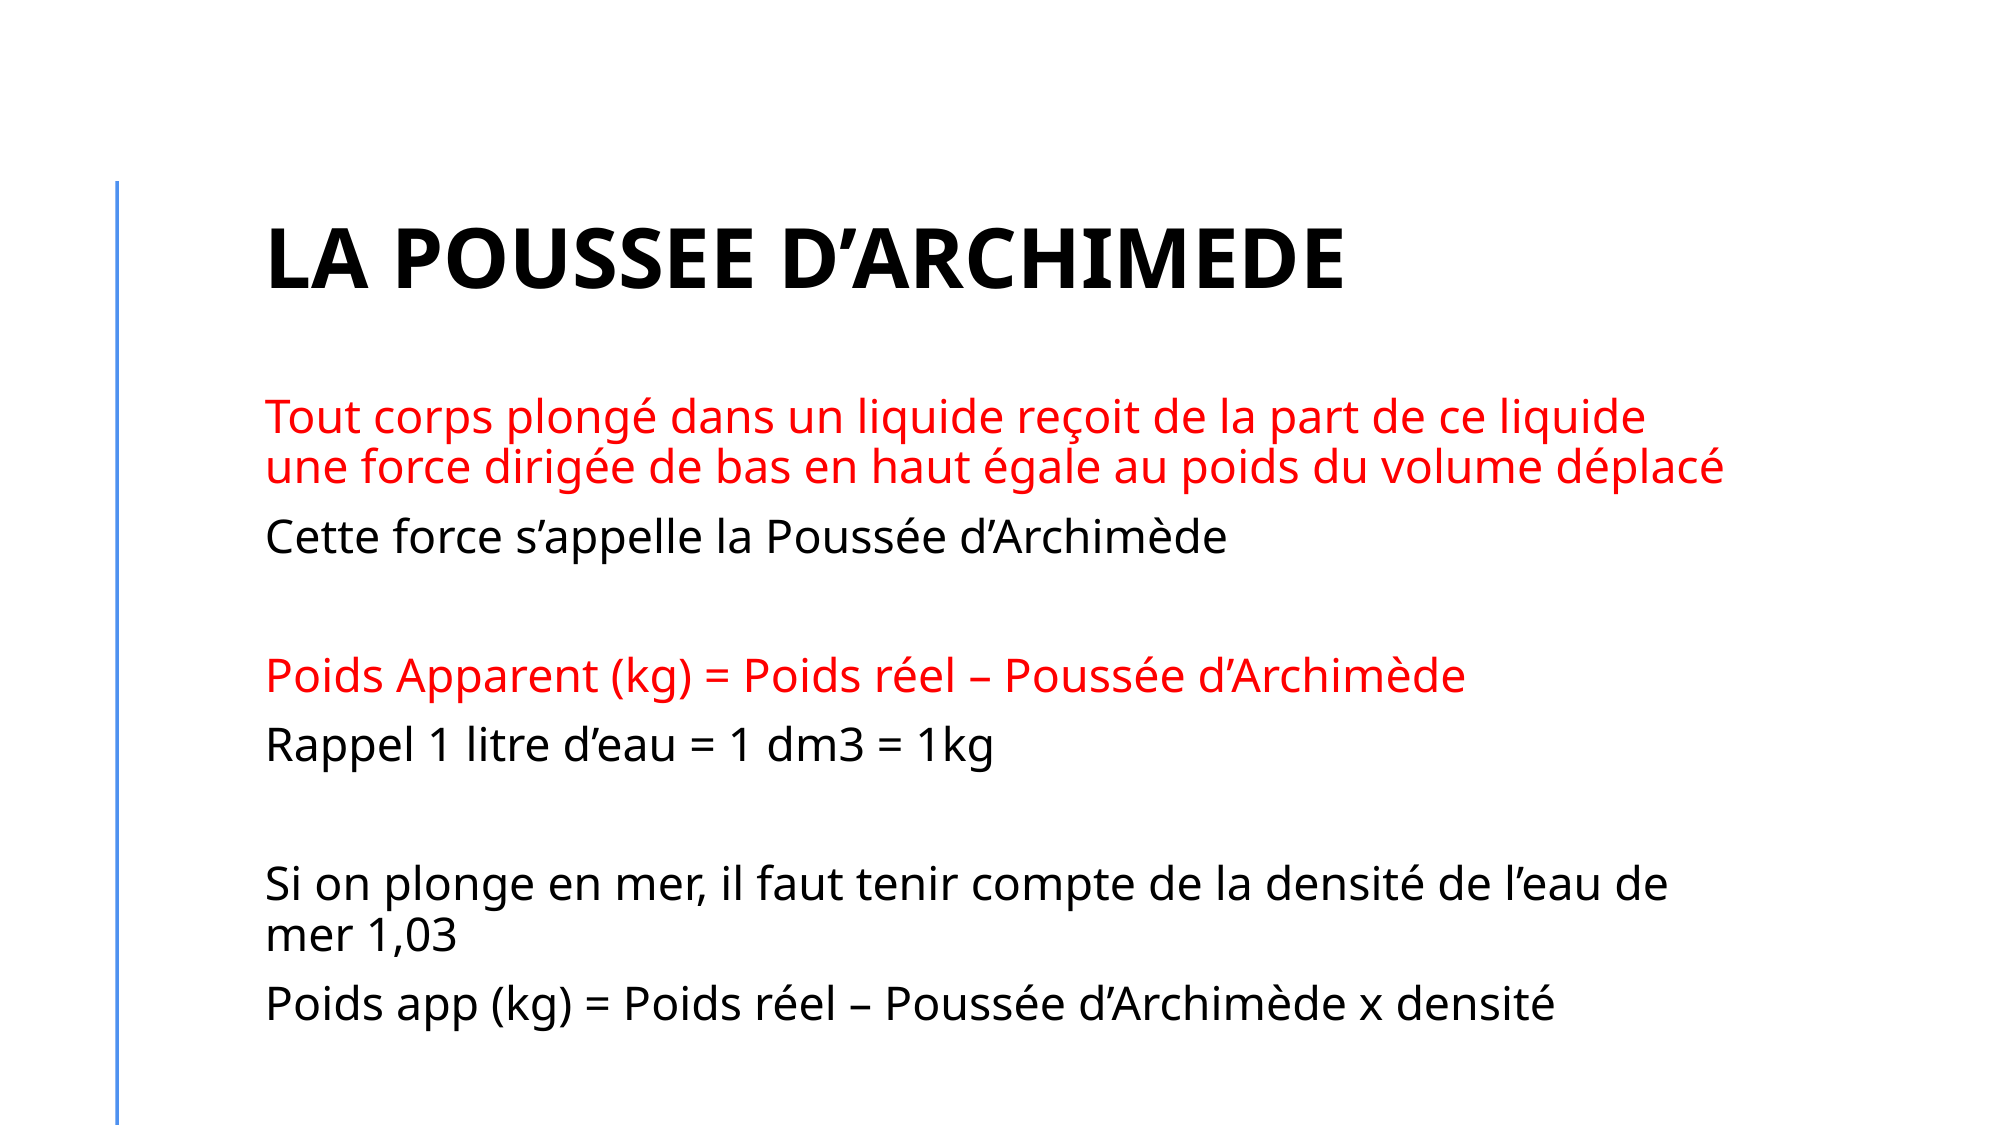

# LA POUSSEE D’ARCHIMEDE
Tout corps plongé dans un liquide reçoit de la part de ce liquide une force dirigée de bas en haut égale au poids du volume déplacé
Cette force s’appelle la Poussée d’Archimède
Poids Apparent (kg) = Poids réel – Poussée d’Archimède
Rappel 1 litre d’eau = 1 dm3 = 1kg
Si on plonge en mer, il faut tenir compte de la densité de l’eau de mer 1,03
Poids app (kg) = Poids réel – Poussée d’Archimède x densité